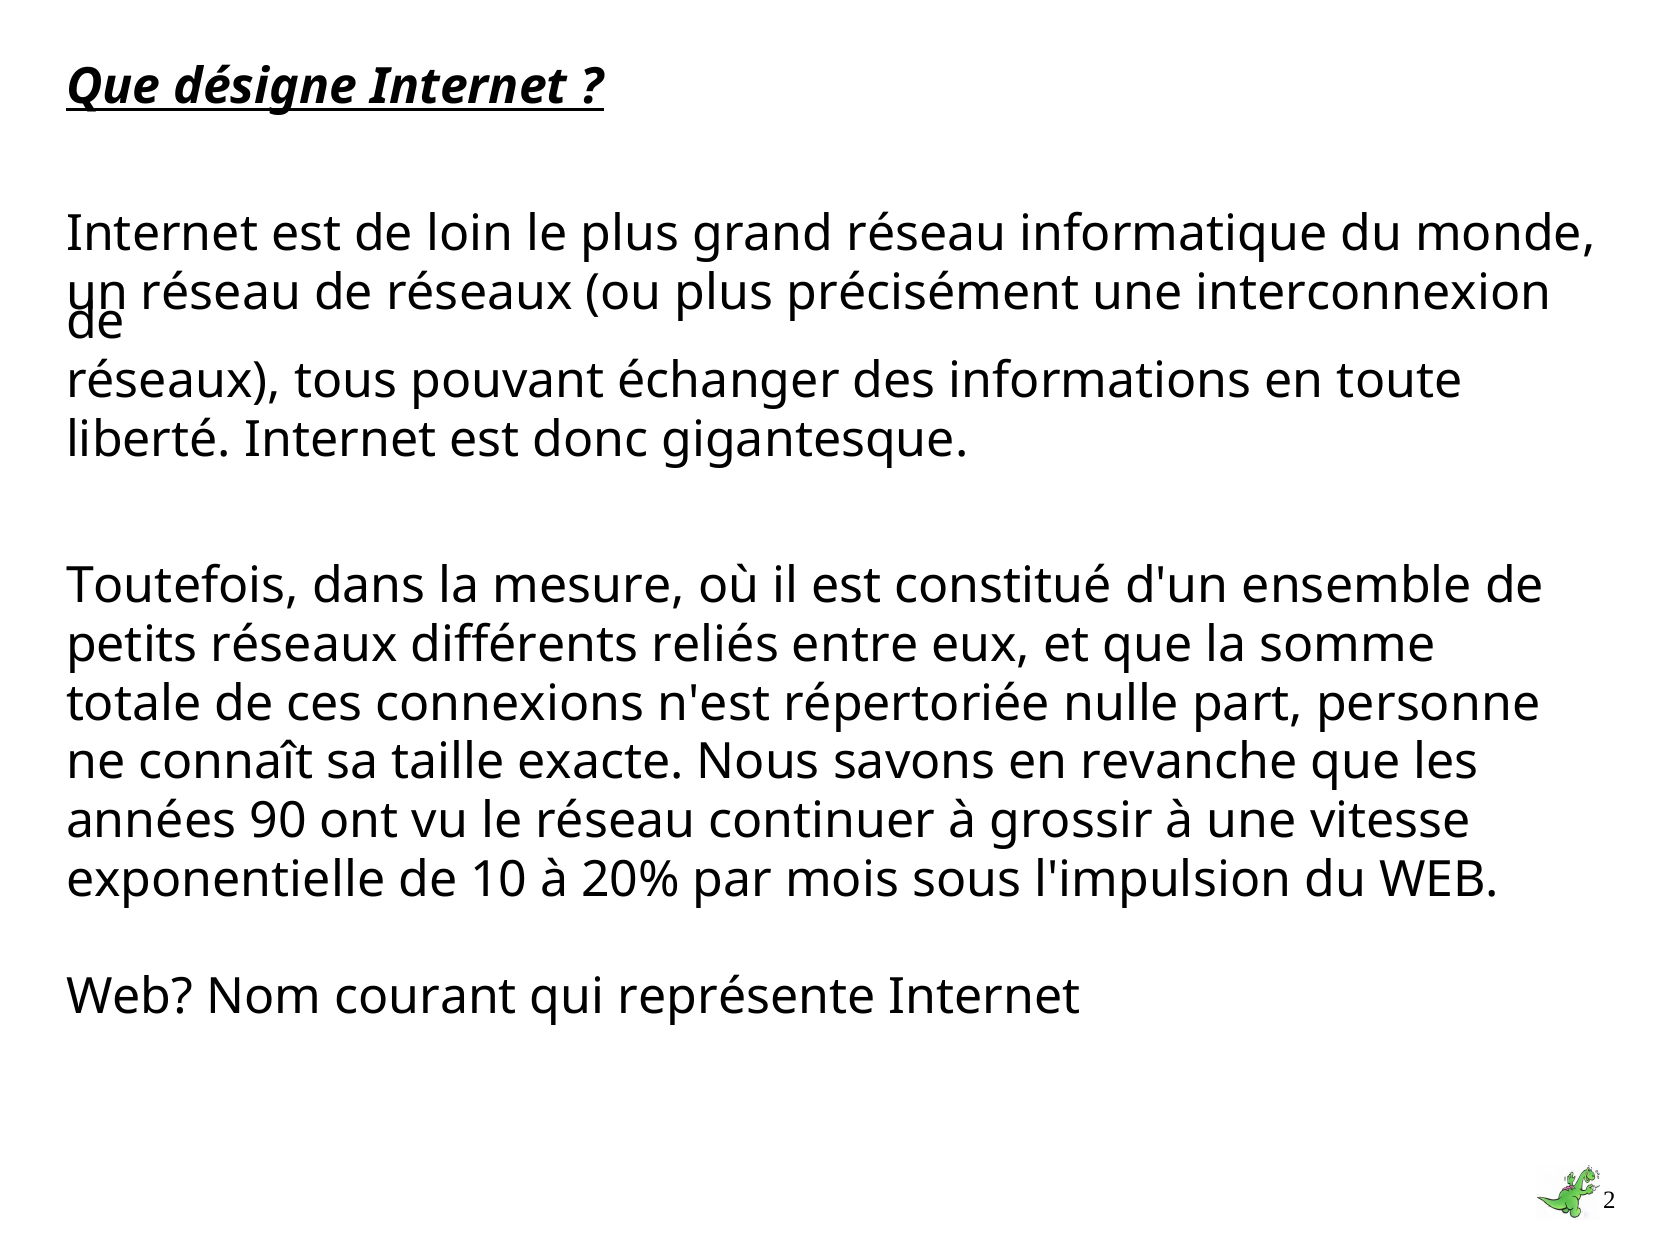

Que désigne Internet ?
Internet est de loin le plus grand réseau informatique du monde,
un réseau de réseaux (ou plus précisément une interconnexion de
réseaux), tous pouvant échanger des informations en toute
liberté. Internet est donc gigantesque.
Toutefois, dans la mesure, où il est constitué d'un ensemble de
petits réseaux différents reliés entre eux, et que la somme
totale de ces connexions n'est répertoriée nulle part, personne
ne connaît sa taille exacte. Nous savons en revanche que les
années 90 ont vu le réseau continuer à grossir à une vitesse
exponentielle de 10 à 20% par mois sous l'impulsion du WEB.
Web? Nom courant qui représente Internet
2